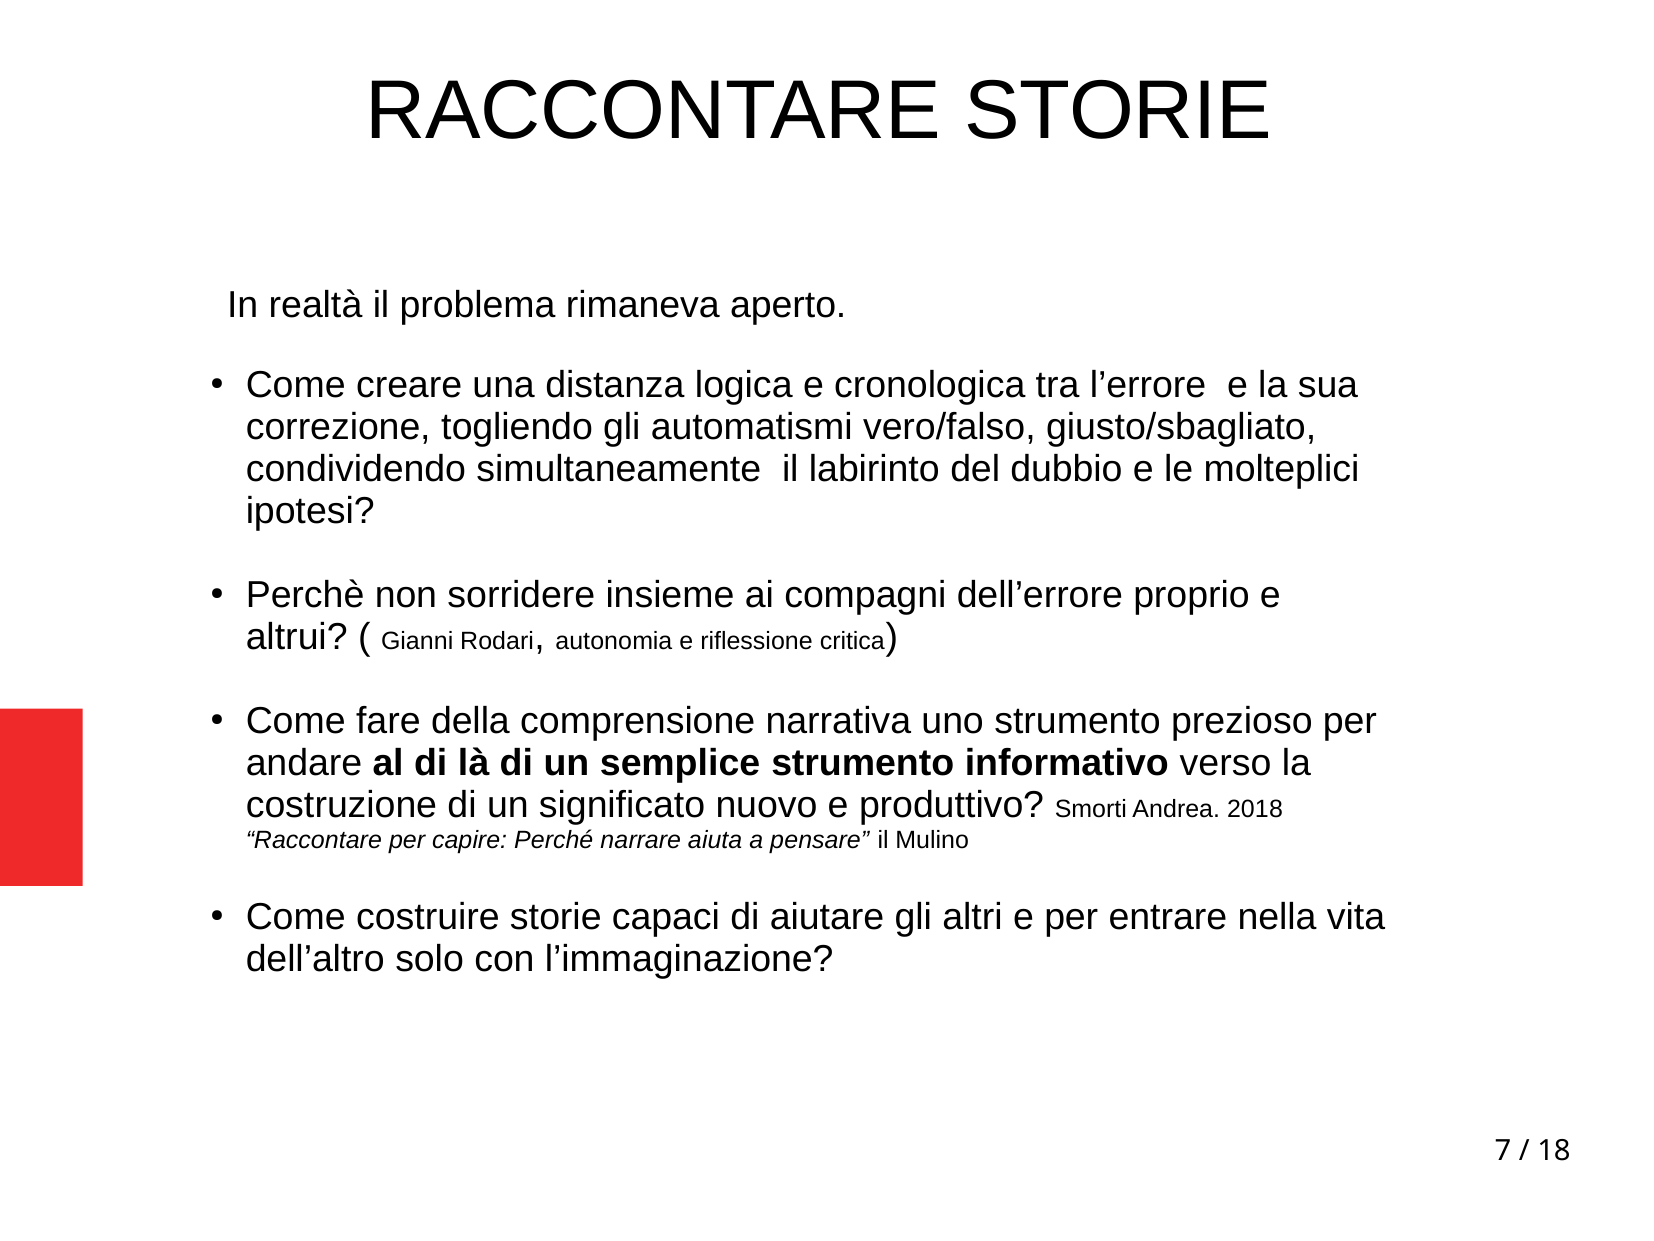

RACCONTARE STORIE
In realtà il problema rimaneva aperto.
Come creare una distanza logica e cronologica tra l’errore e la sua correzione, togliendo gli automatismi vero/falso, giusto/sbagliato, condividendo simultaneamente il labirinto del dubbio e le molteplici ipotesi?
Perchè non sorridere insieme ai compagni dell’errore proprio e altrui? ( Gianni Rodari, autonomia e riflessione critica)
Come fare della comprensione narrativa uno strumento prezioso per andare al di là di un semplice strumento informativo verso la costruzione di un significato nuovo e produttivo? Smorti Andrea. 2018 “Raccontare per capire: Perché narrare aiuta a pensare” il Mulino
Come costruire storie capaci di aiutare gli altri e per entrare nella vita dell’altro solo con l’immaginazione?
7